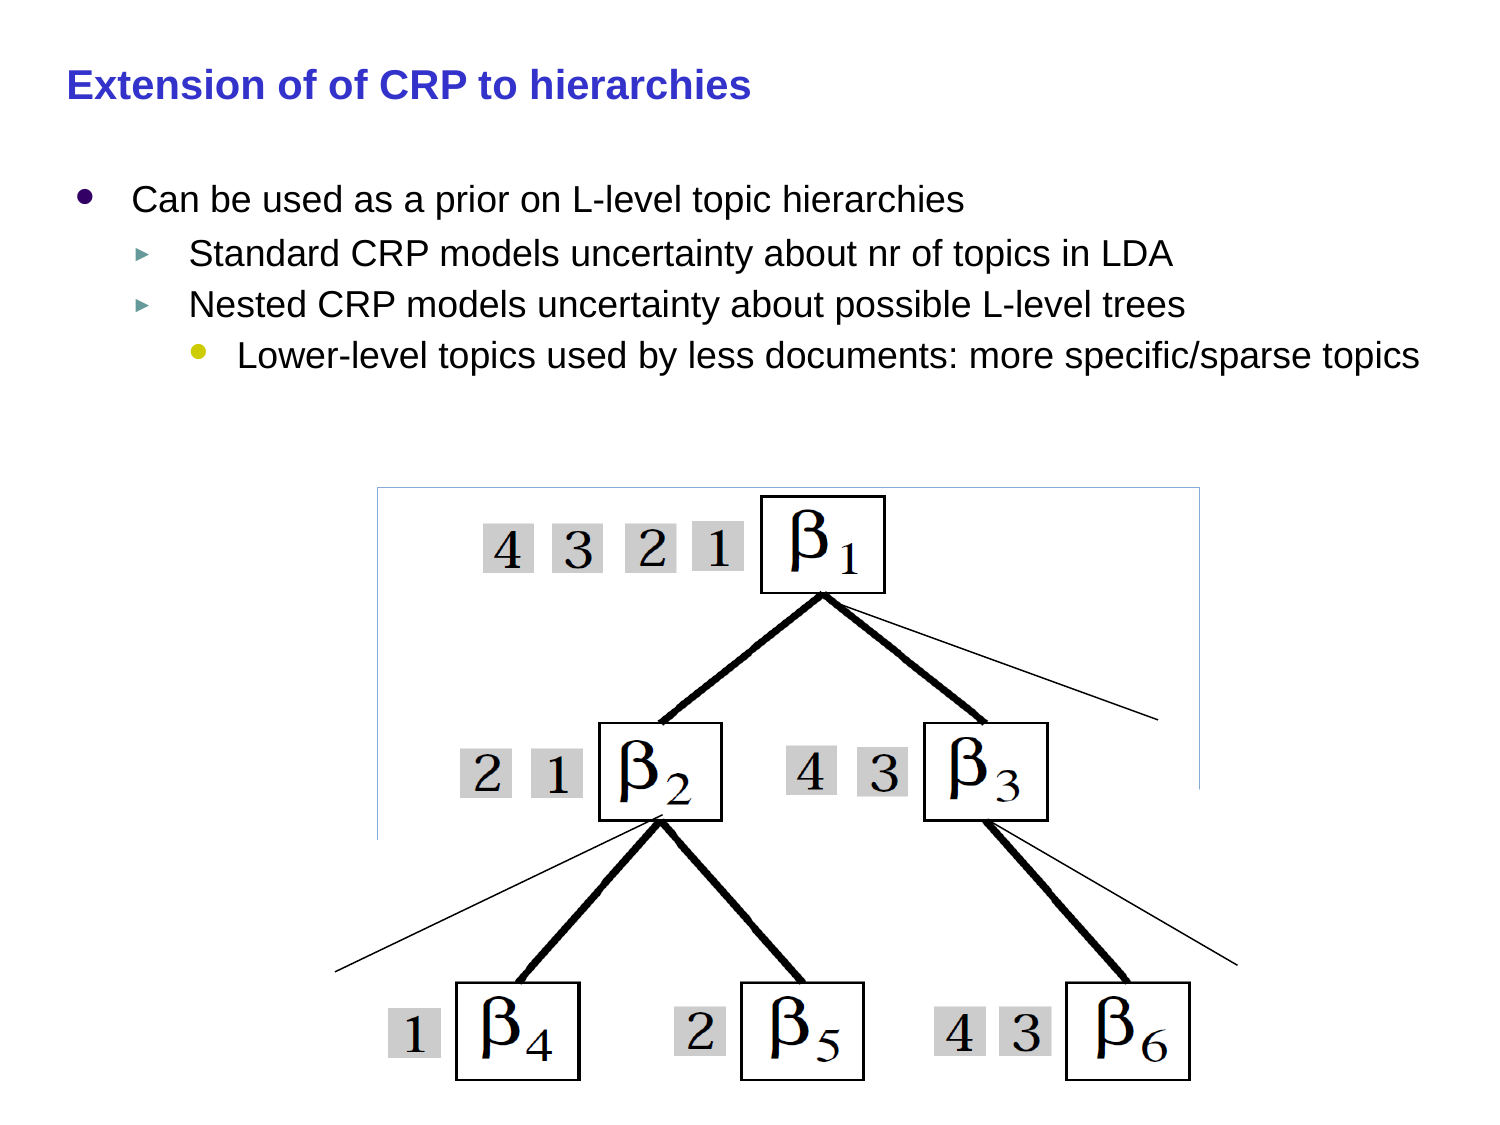

# Extension of of CRP to hierarchies
Can be used as a prior on L-level topic hierarchies
Standard CRP models uncertainty about nr of topics in LDA
Nested CRP models uncertainty about possible L-level trees
Lower-level topics used by less documents: more specific/sparse topics